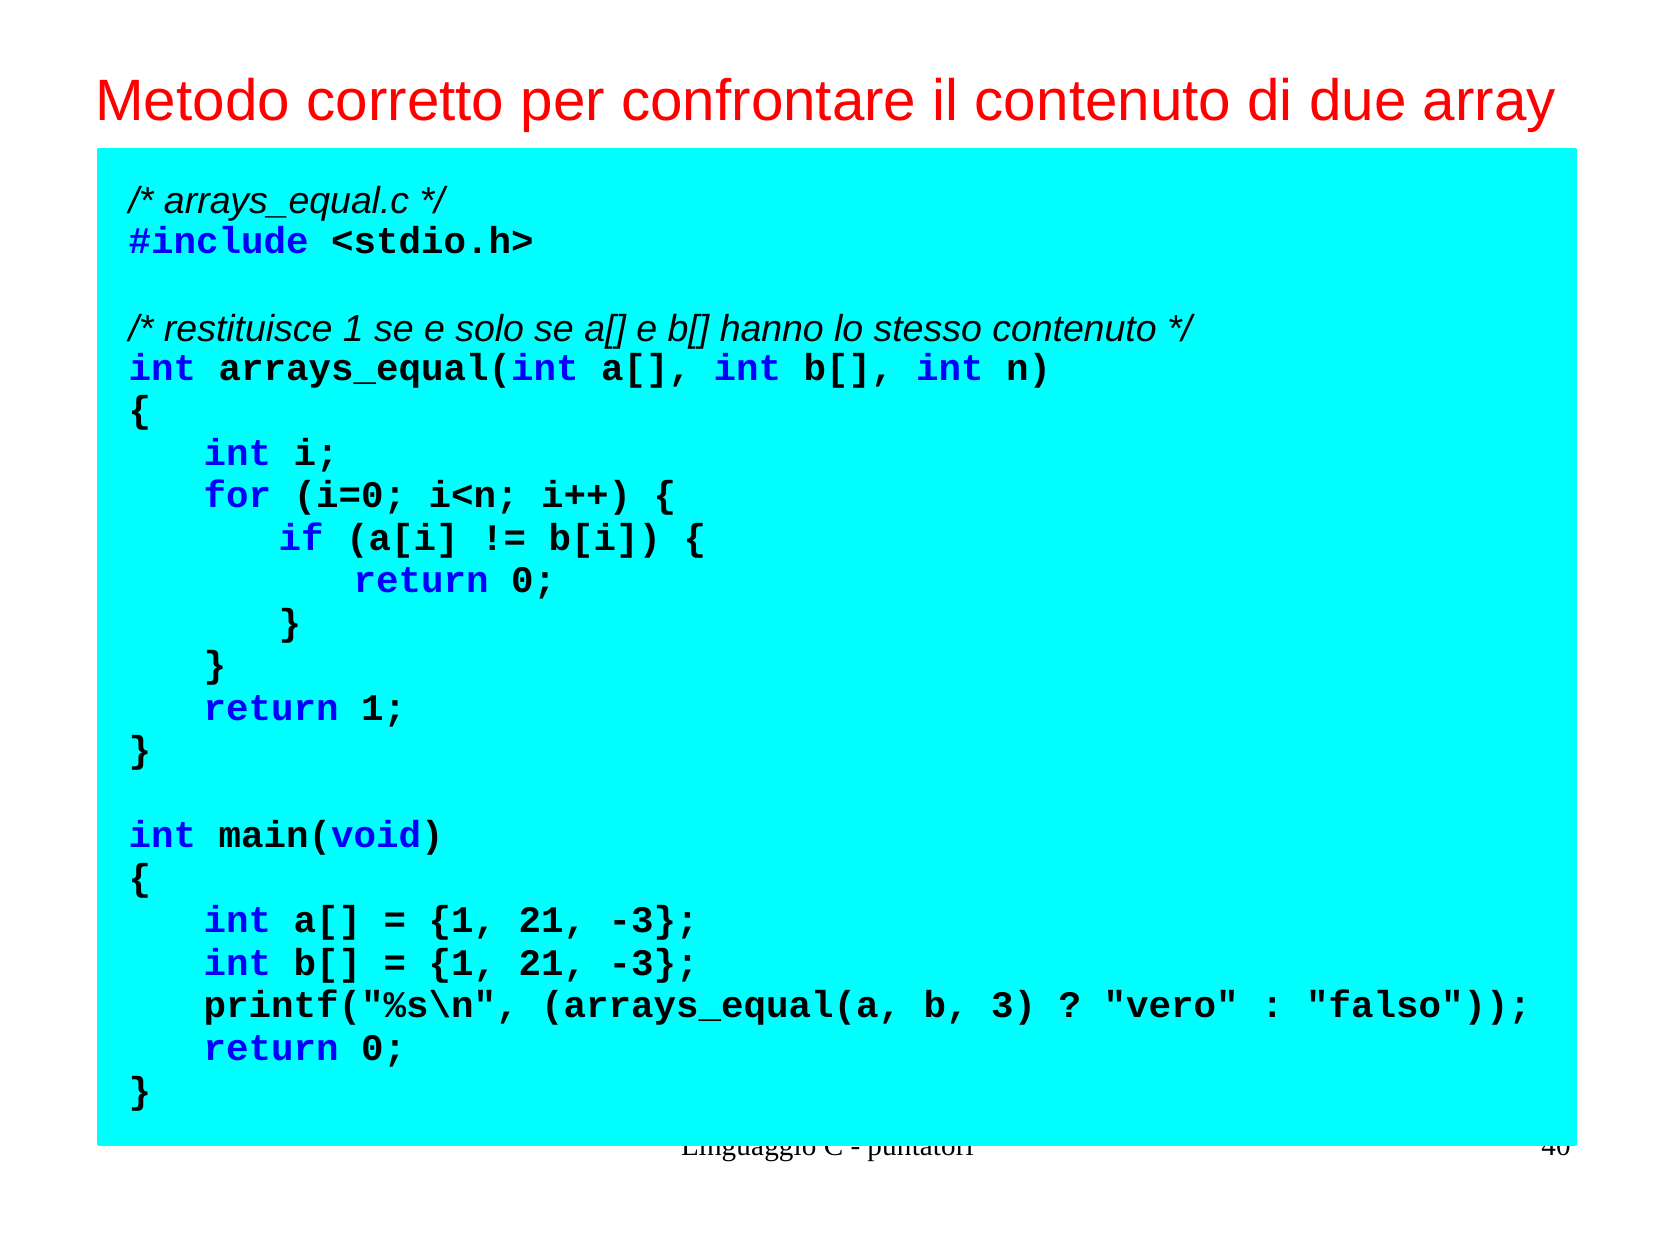

# Metodo corretto per confrontare il contenuto di due array
/* arrays_equal.c */
#include <stdio.h>
/* restituisce 1 se e solo se a[] e b[] hanno lo stesso contenuto */
int arrays_equal(int a[], int b[], int n)
{
	int i;
	for (i=0; i<n; i++) {
		if (a[i] != b[i]) {
			return 0;
		}
	}
	return 1;
}
int main(void)
{
	int a[] = {1, 21, -3};
	int b[] = {1, 21, -3};
	printf("%s\n", (arrays_equal(a, b, 3) ? "vero" : "falso"));
	return 0;
}
Linguaggio C - puntatori
40